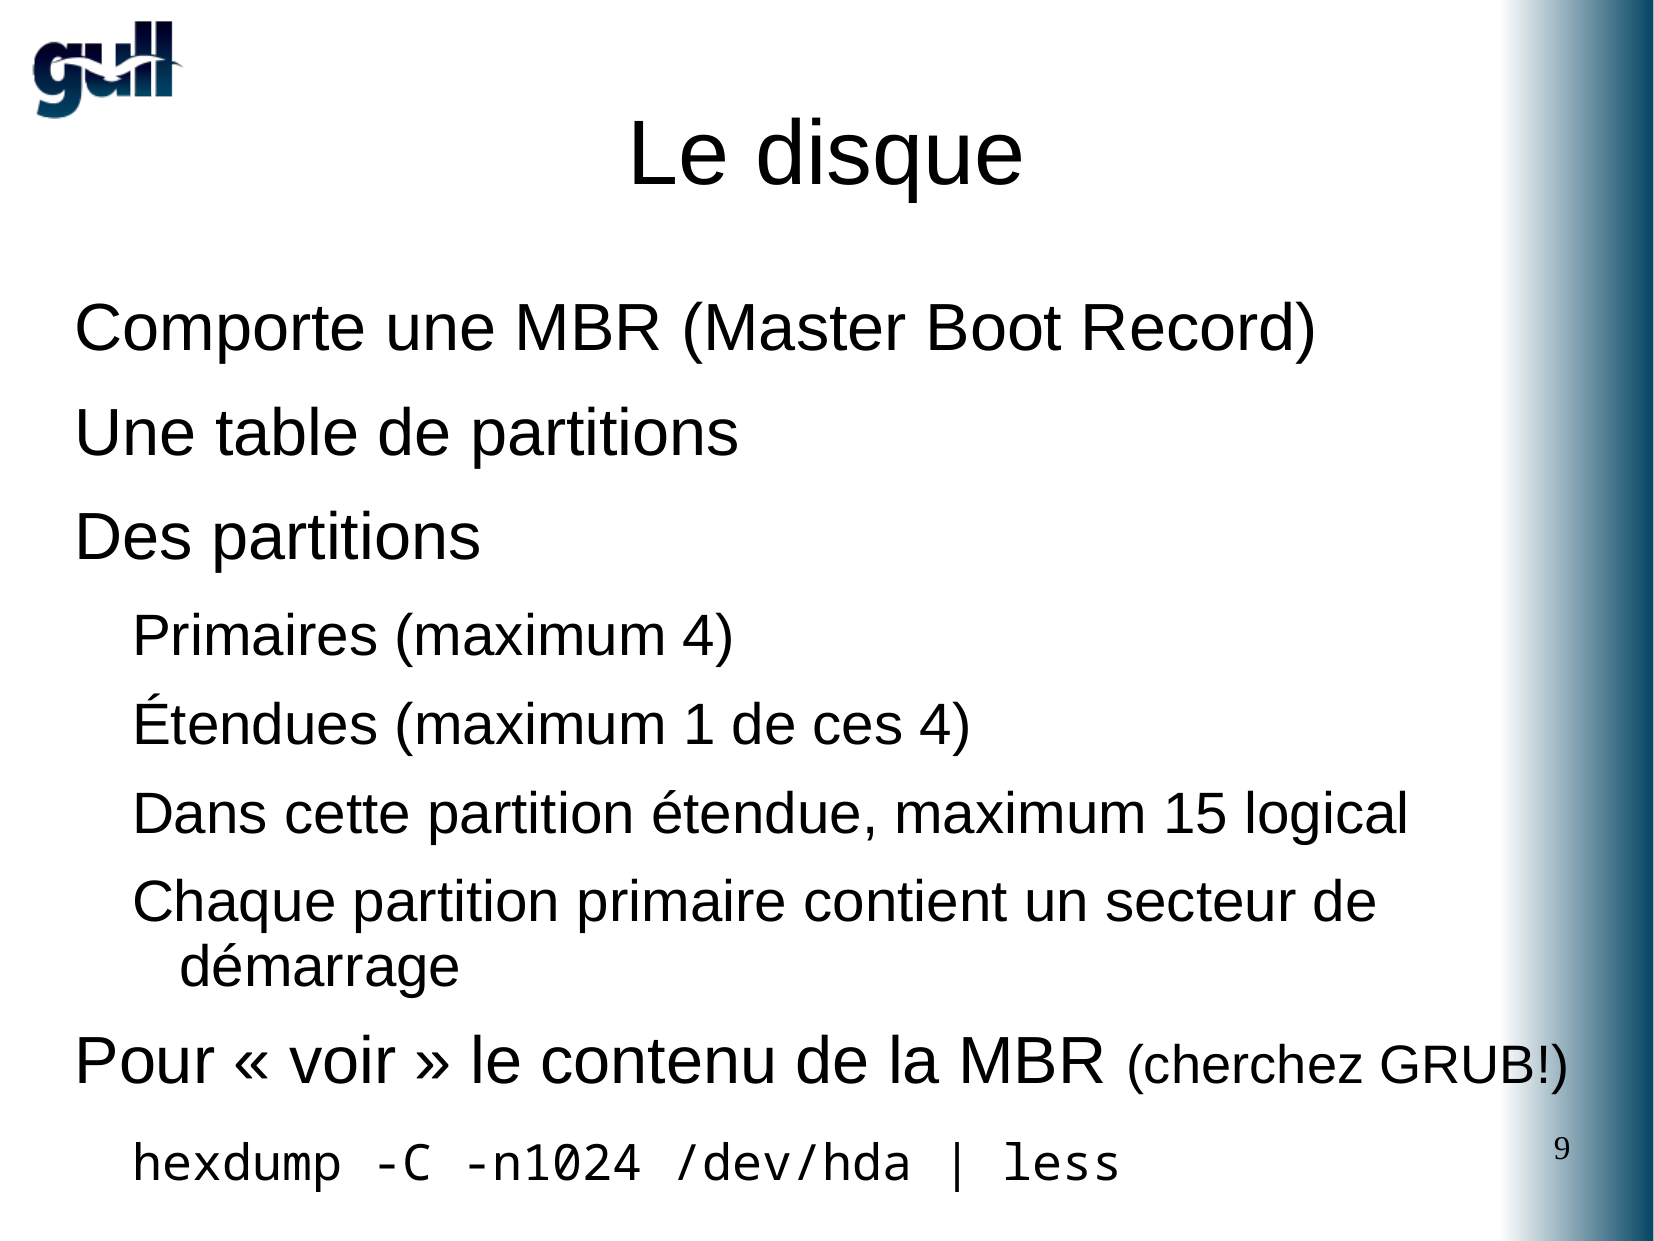

# Le disque
 Comporte une MBR (Master Boot Record)
 Une table de partitions
 Des partitions
Primaires (maximum 4)
Étendues (maximum 1 de ces 4)
Dans cette partition étendue, maximum 15 logical
Chaque partition primaire contient un secteur de démarrage
 Pour « voir » le contenu de la MBR (cherchez GRUB!)
hexdump -C -n1024 /dev/hda | less
9